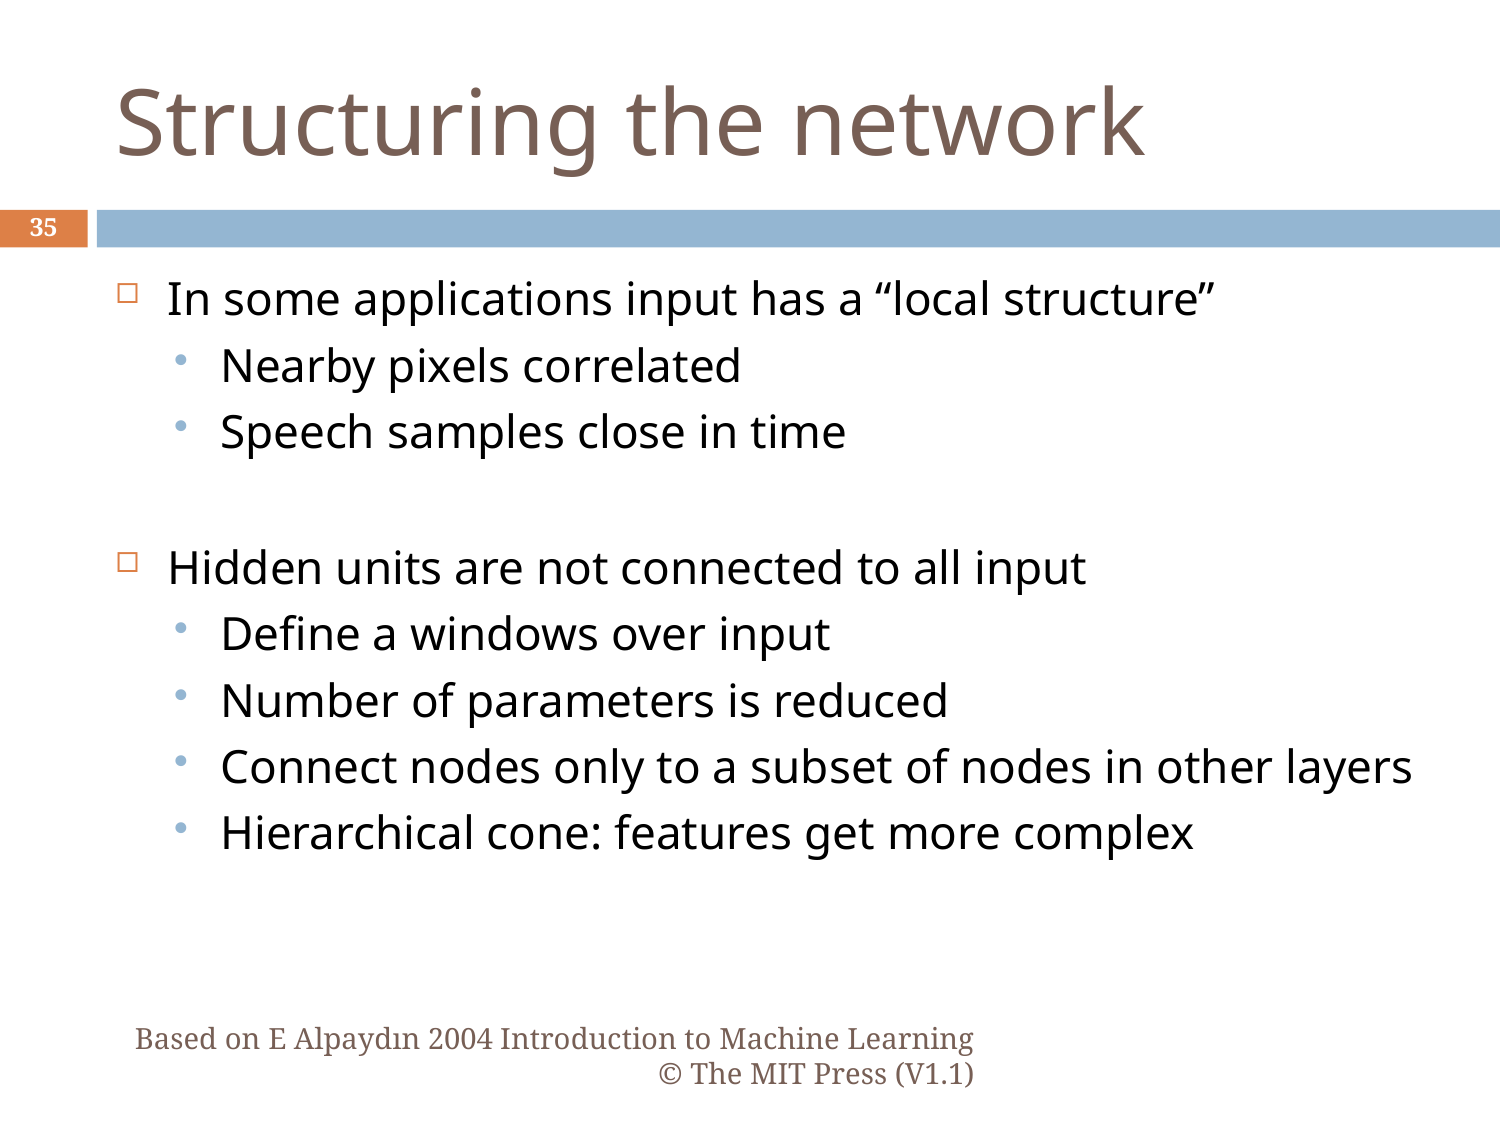

# Structuring the network
In some applications input has a “local structure”
Nearby pixels correlated
Speech samples close in time
Hidden units are not connected to all input
Define a windows over input
Number of parameters is reduced
Connect nodes only to a subset of nodes in other layers
Hierarchical cone: features get more complex
Based on E Alpaydın 2004 Introduction to Machine Learning © The MIT Press (V1.1)